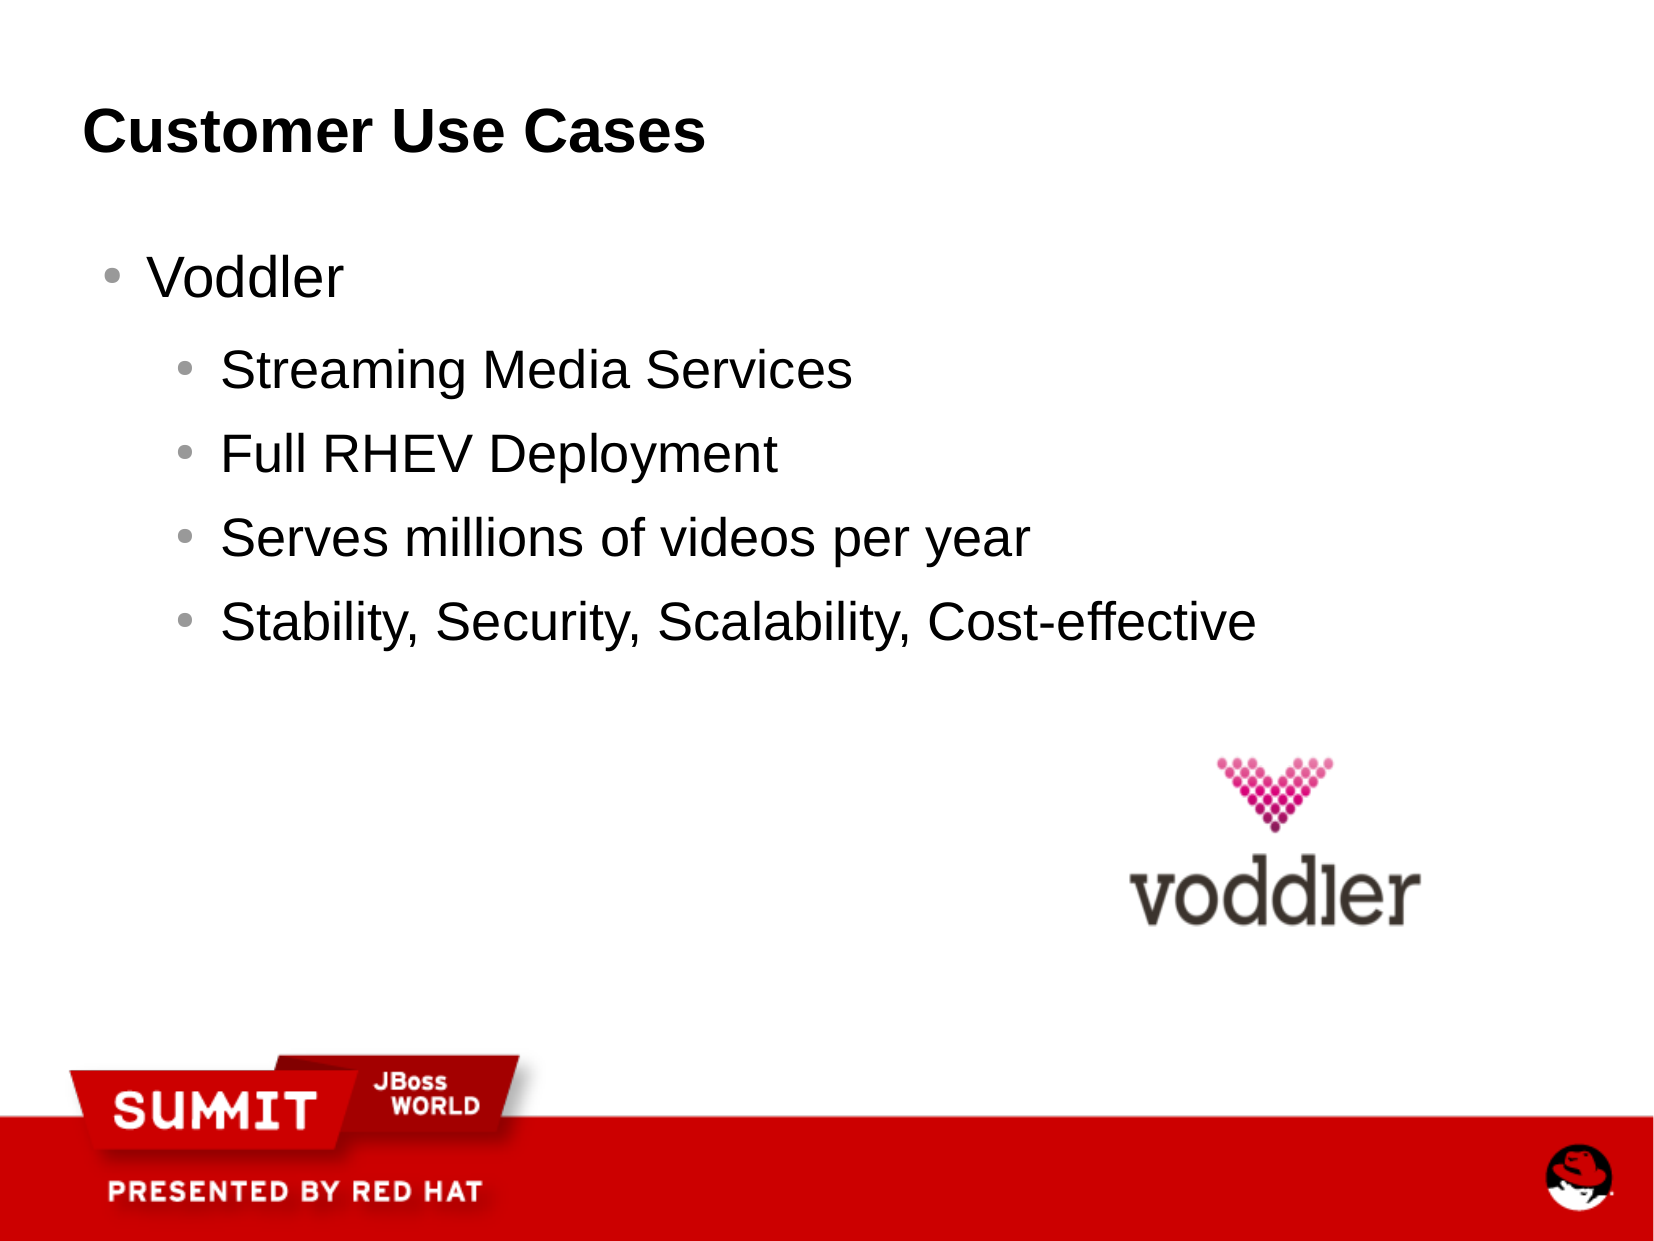

# Customer Use Cases
Voddler
Streaming Media Services
Full RHEV Deployment
Serves millions of videos per year
Stability, Security, Scalability, Cost-effective